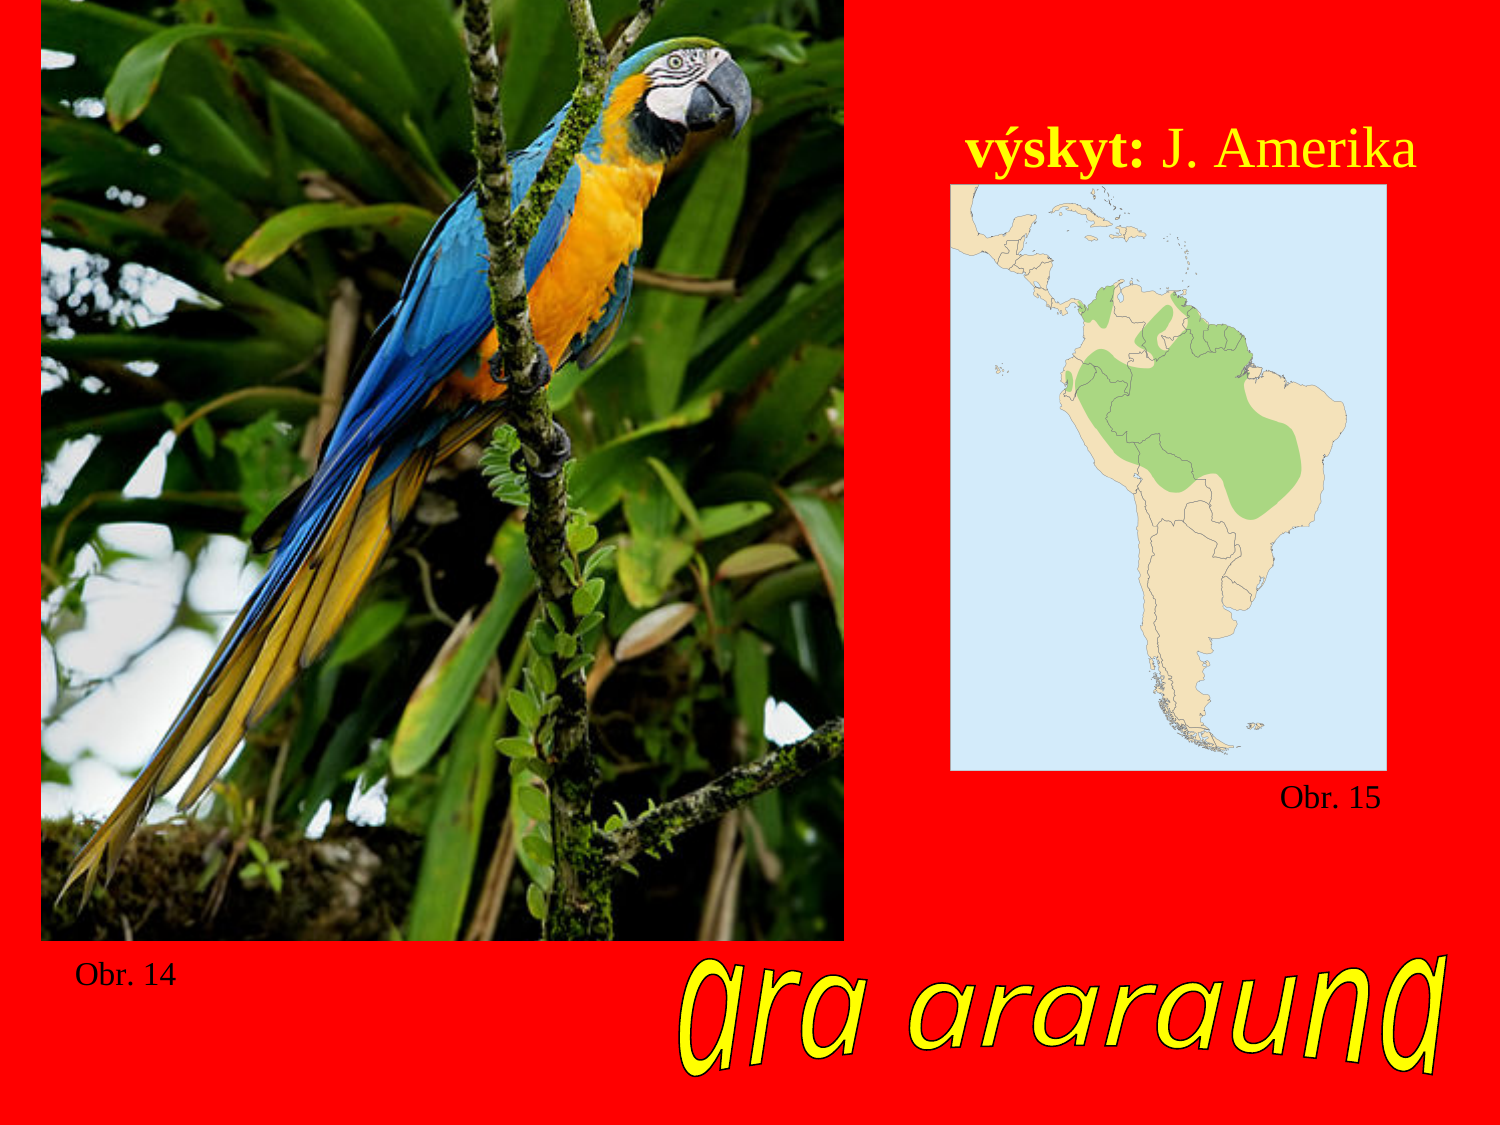

výskyt: J. Amerika
 Obr. 15
 Obr. 14
ara ararauna